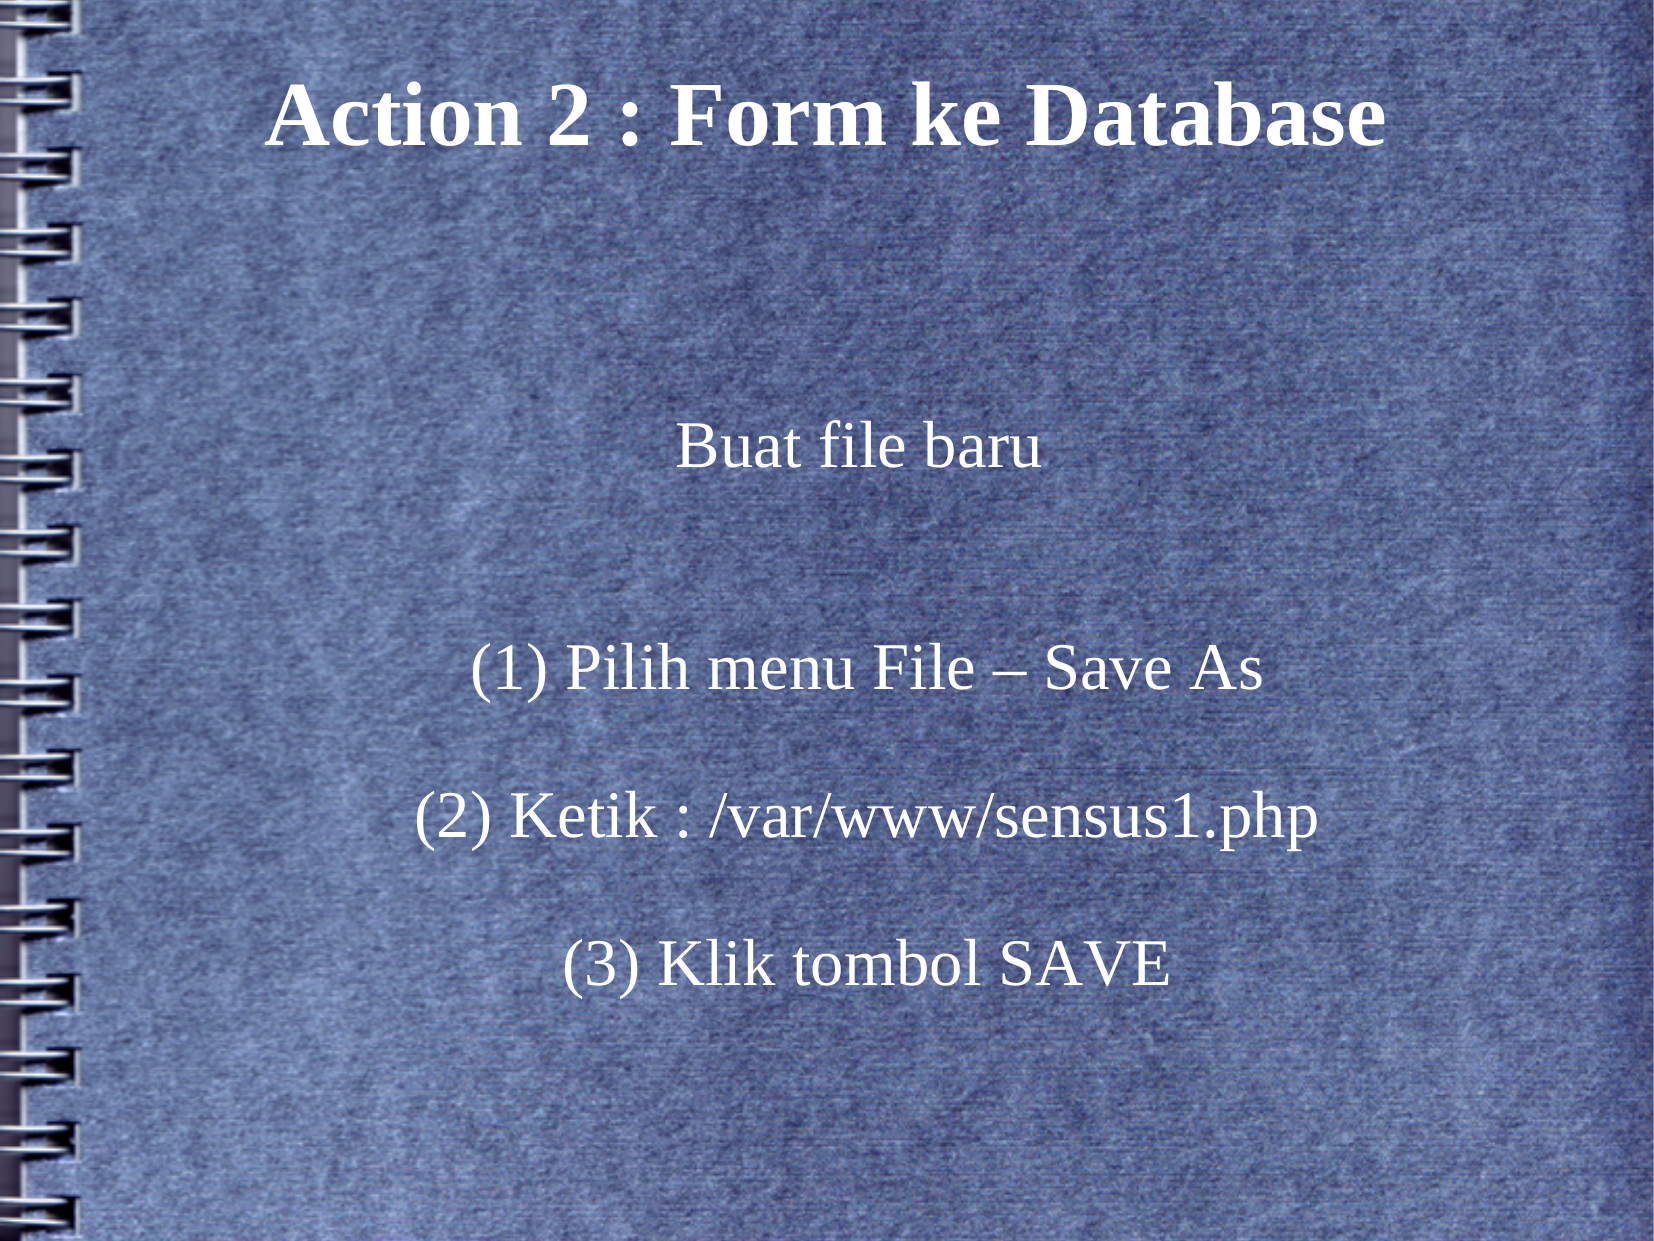

# Action 2 : Form ke Database
Buat file baru
(1) Pilih menu File – Save As
(2) Ketik : /var/www/sensus1.php
(3) Klik tombol SAVE